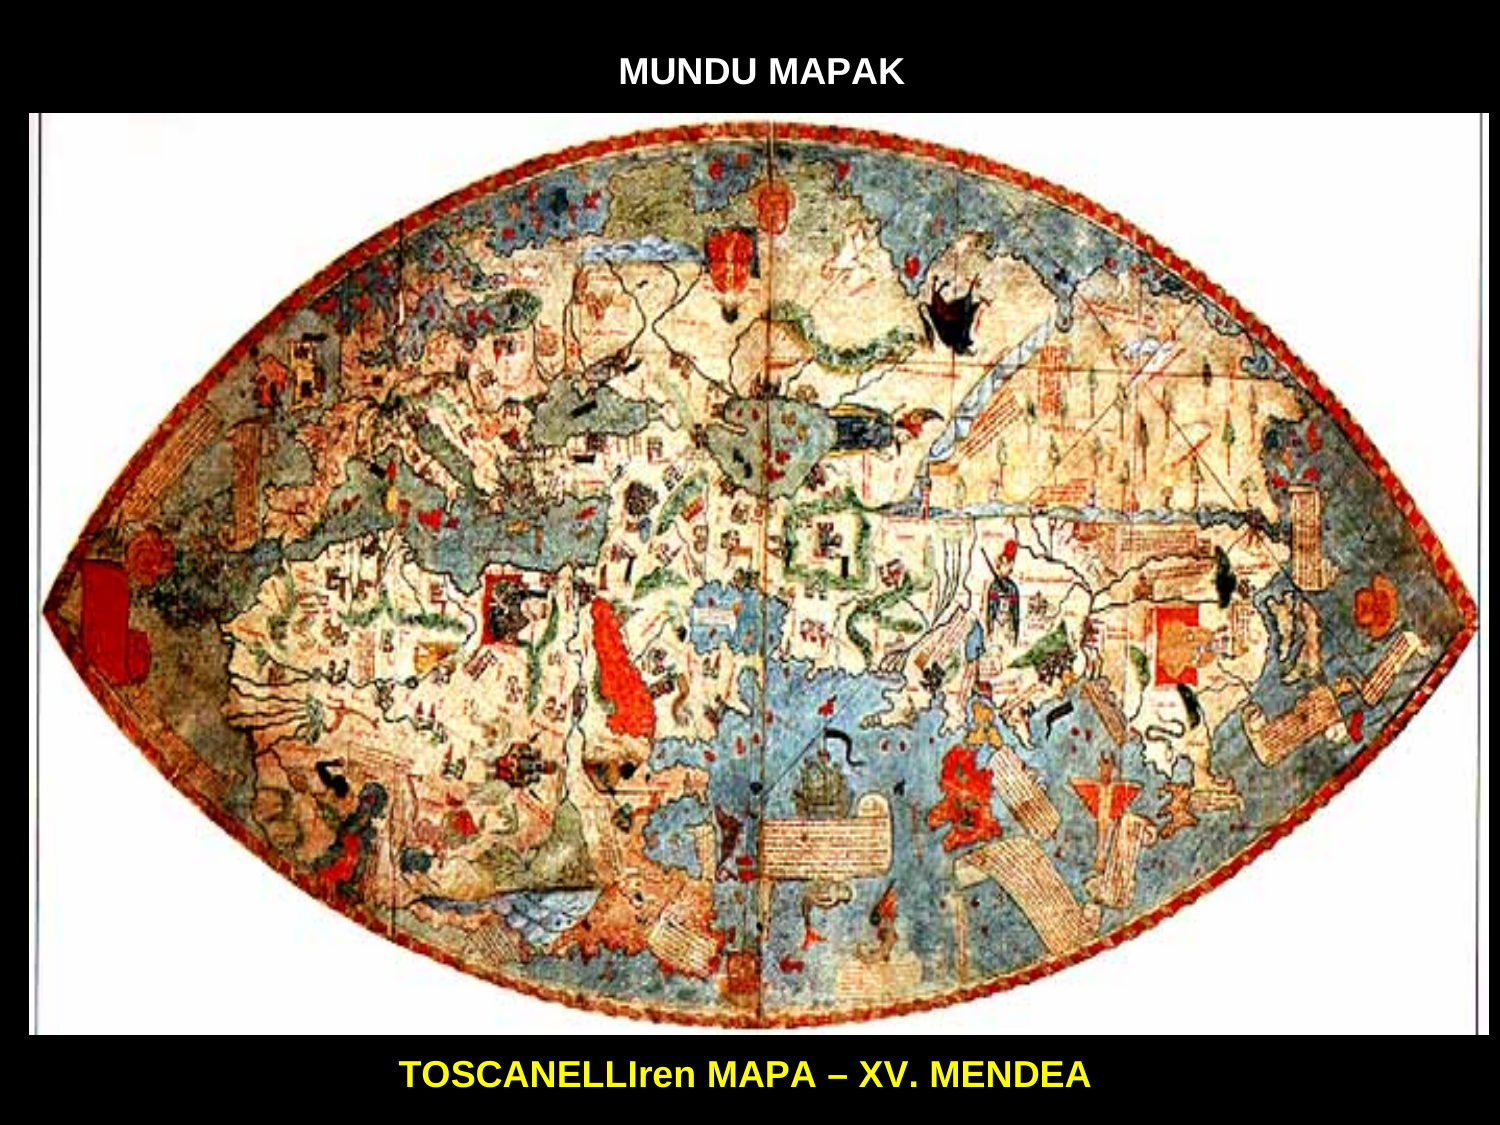

MUNDU MAPAK
TOSCANELLIren MAPA – XV. MENDEA